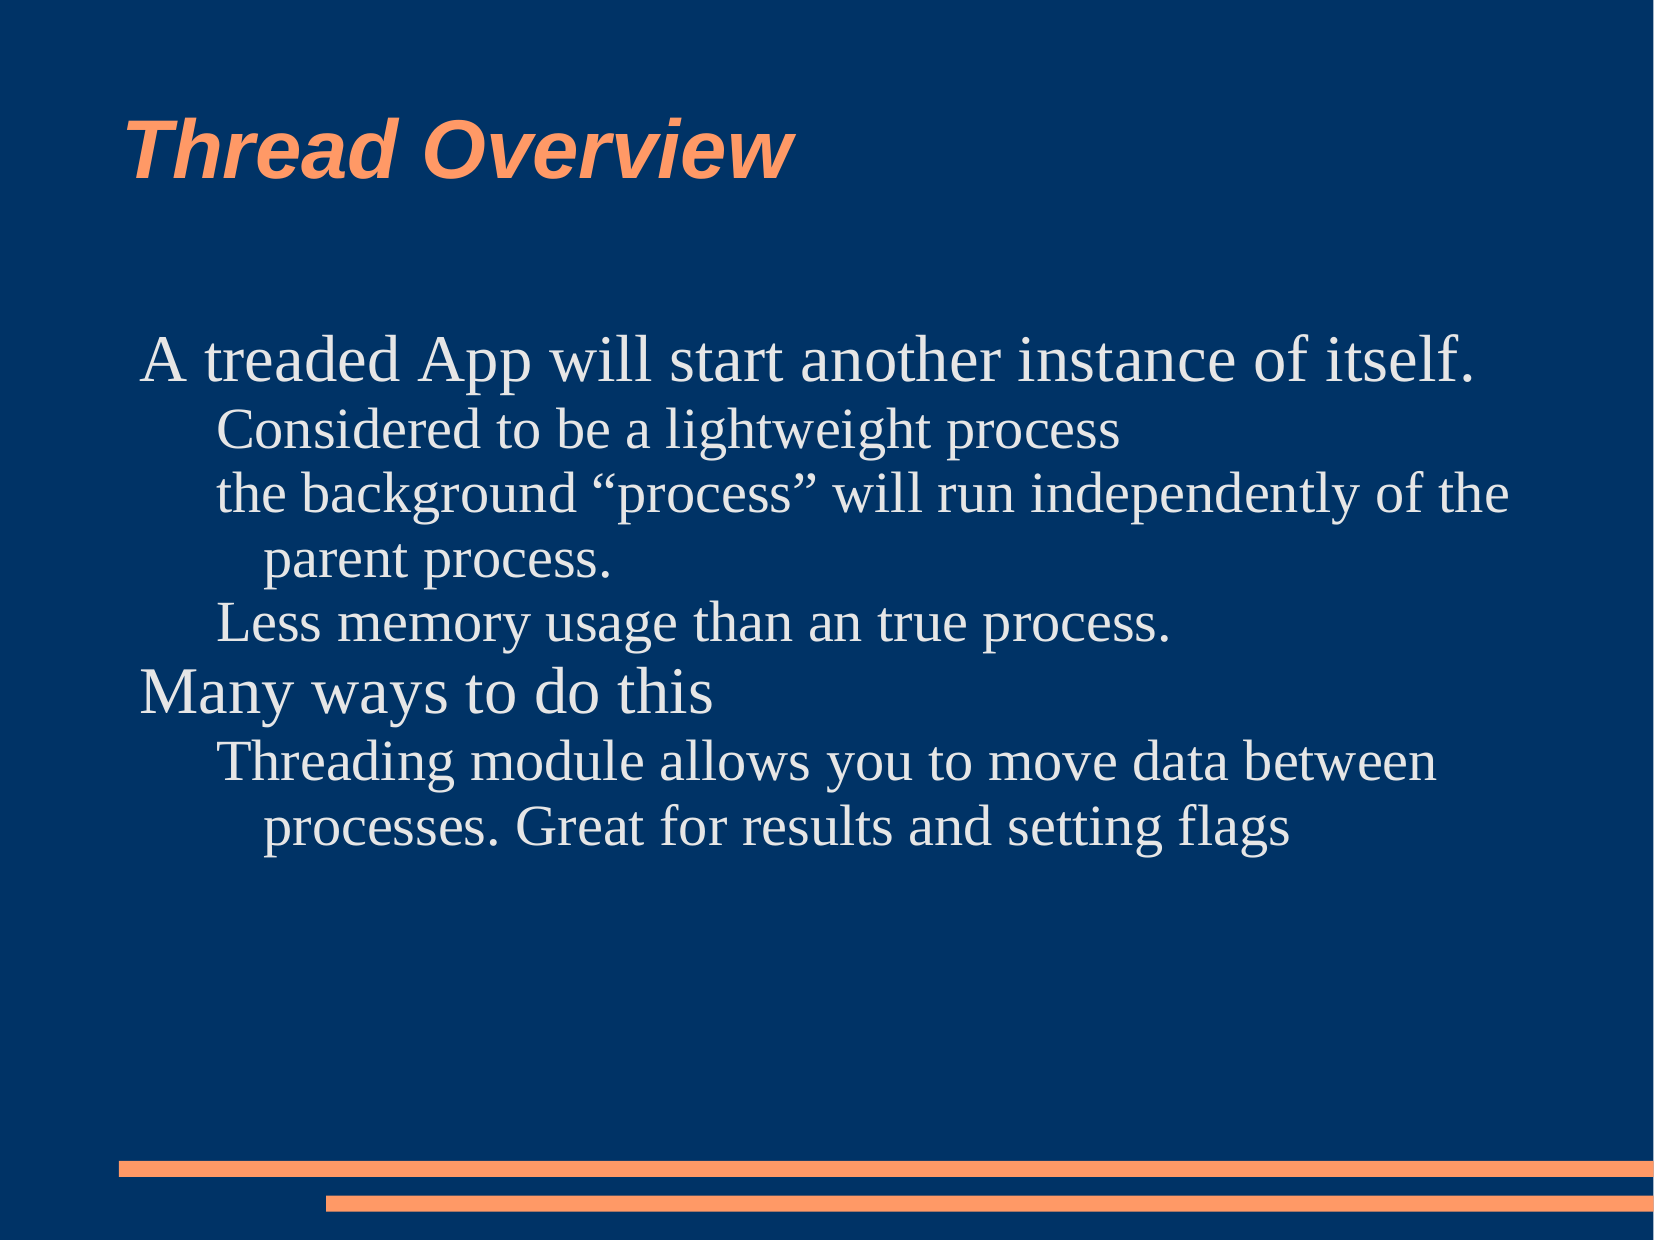

# Thread Overview
A treaded App will start another instance of itself.
Considered to be a lightweight process
the background “process” will run independently of the parent process.
Less memory usage than an true process.
Many ways to do this
Threading module allows you to move data between processes. Great for results and setting flags